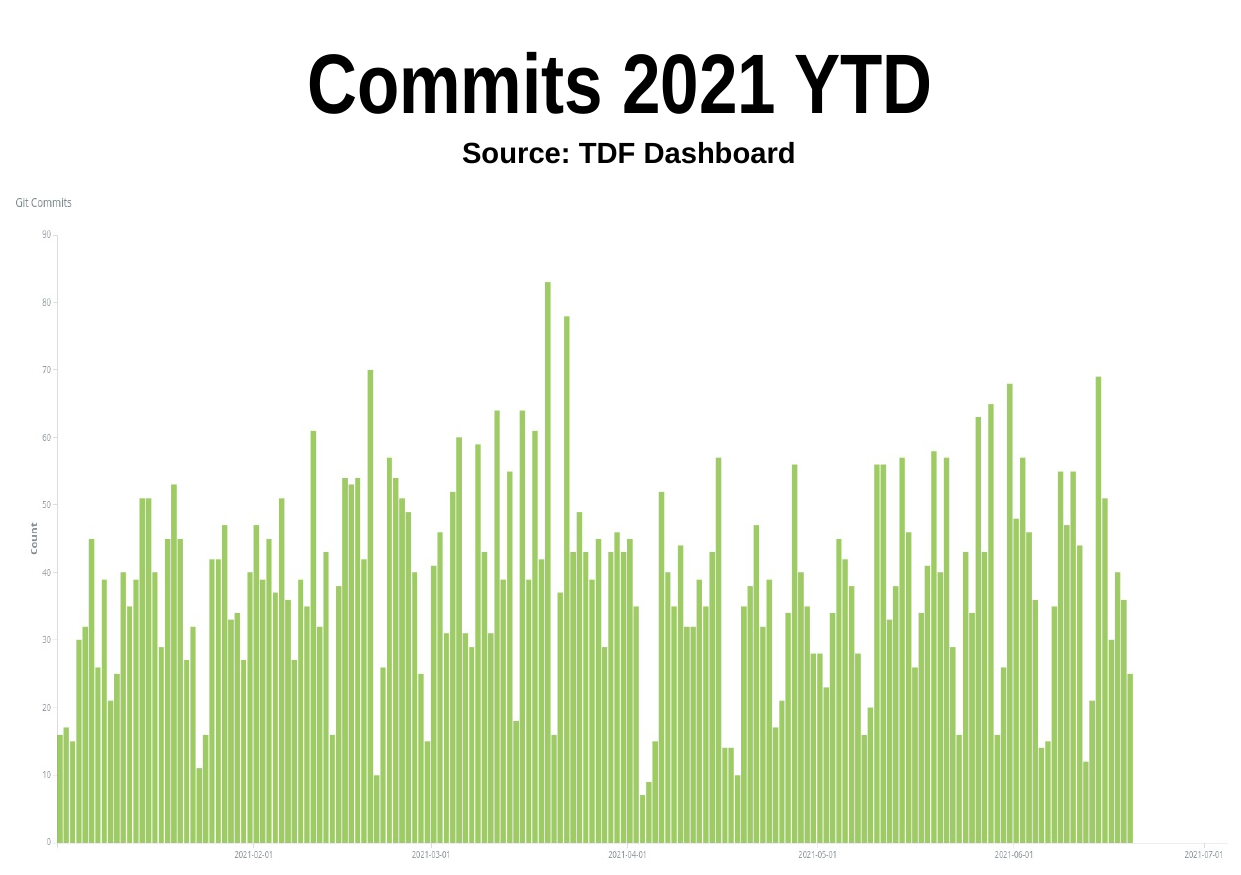

# Commits 2021 YTD
Source: TDF Dashboard